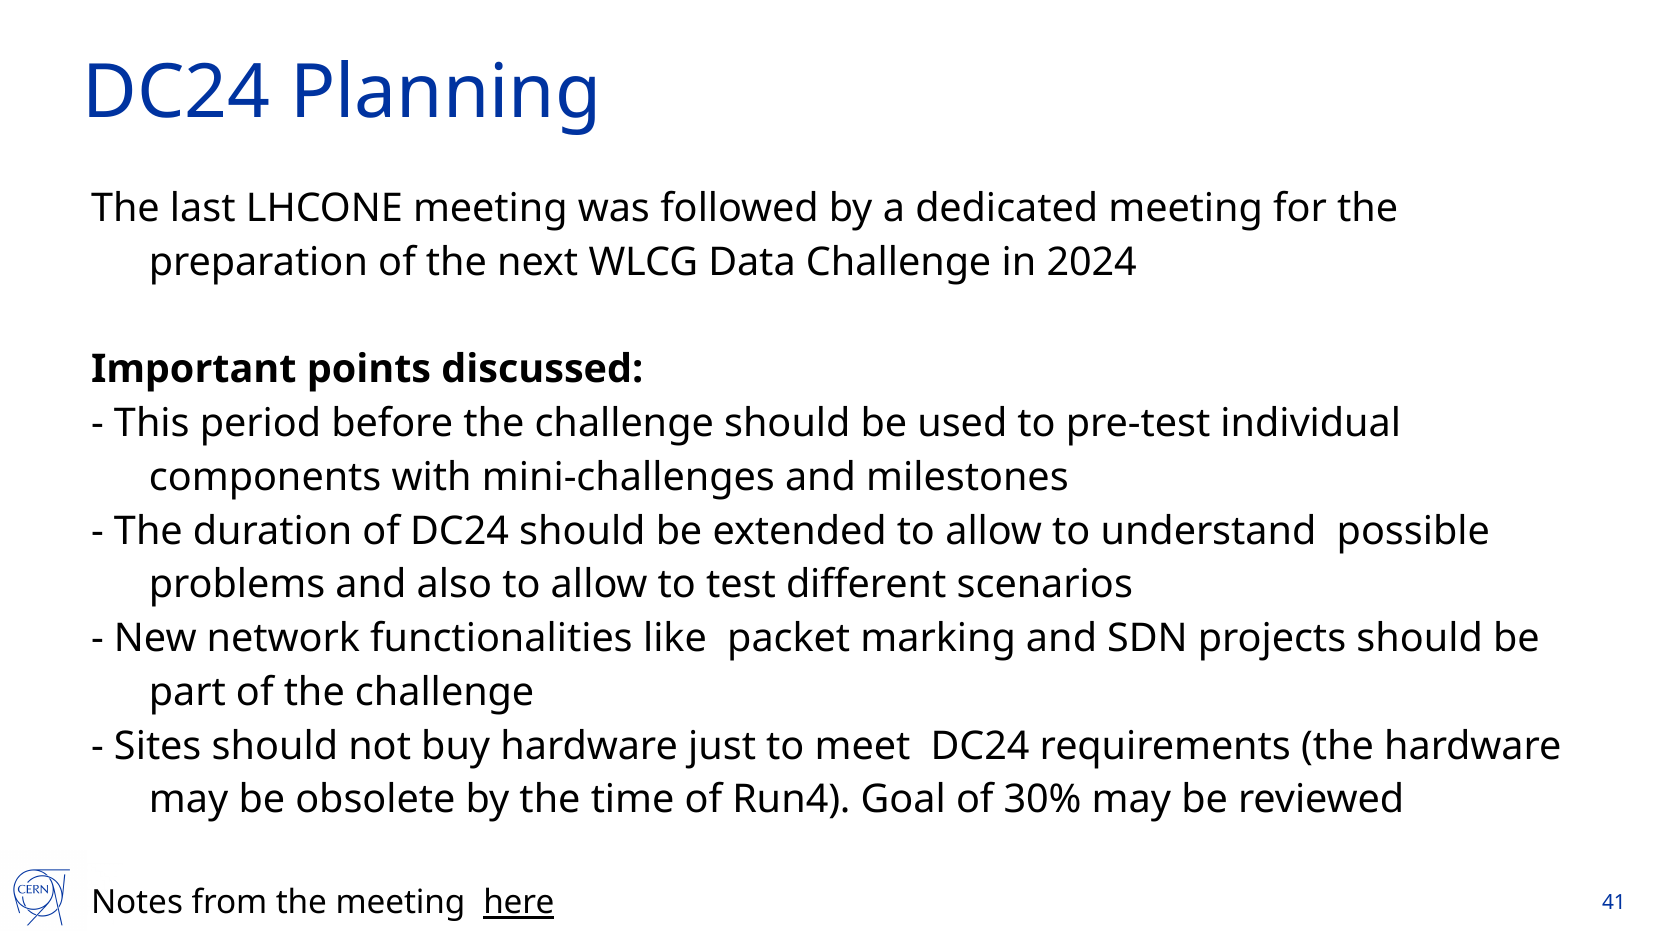

# DC24 Planning
The last LHCONE meeting was followed by a dedicated meeting for the preparation of the next WLCG Data Challenge in 2024
Important points discussed:
- This period before the challenge should be used to pre-test individual components with mini-challenges and milestones
- The duration of DC24 should be extended to allow to understand possible problems and also to allow to test different scenarios
- New network functionalities like packet marking and SDN projects should be part of the challenge
- Sites should not buy hardware just to meet DC24 requirements (the hardware may be obsolete by the time of Run4). Goal of 30% may be reviewed
Notes from the meeting here
The meeting was also discussed at the WLCG workshop. Shawn’s presentation is here
41